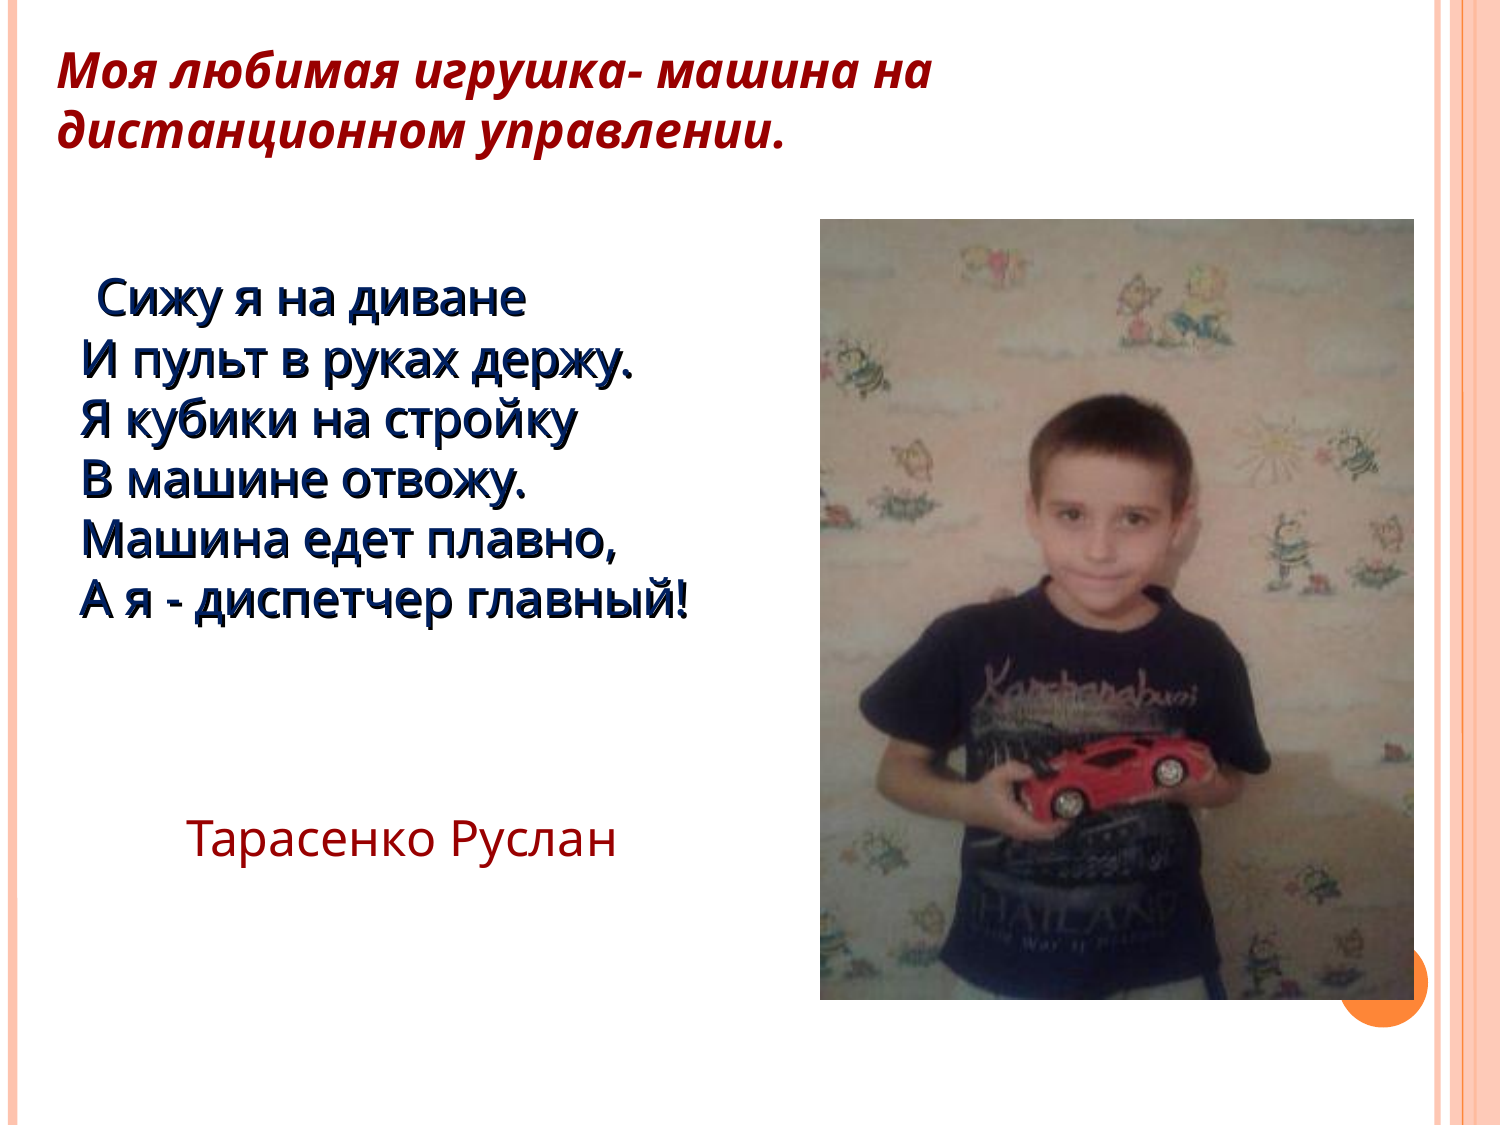

Моя любимая игрушка- машина на
дистанционном управлении.
 Сижу я на диване
И пульт в руках держу.
Я кубики на стройку
В машине отвожу.
Машина едет плавно,
А я - диспетчер главный!
Тарасенко Руслан